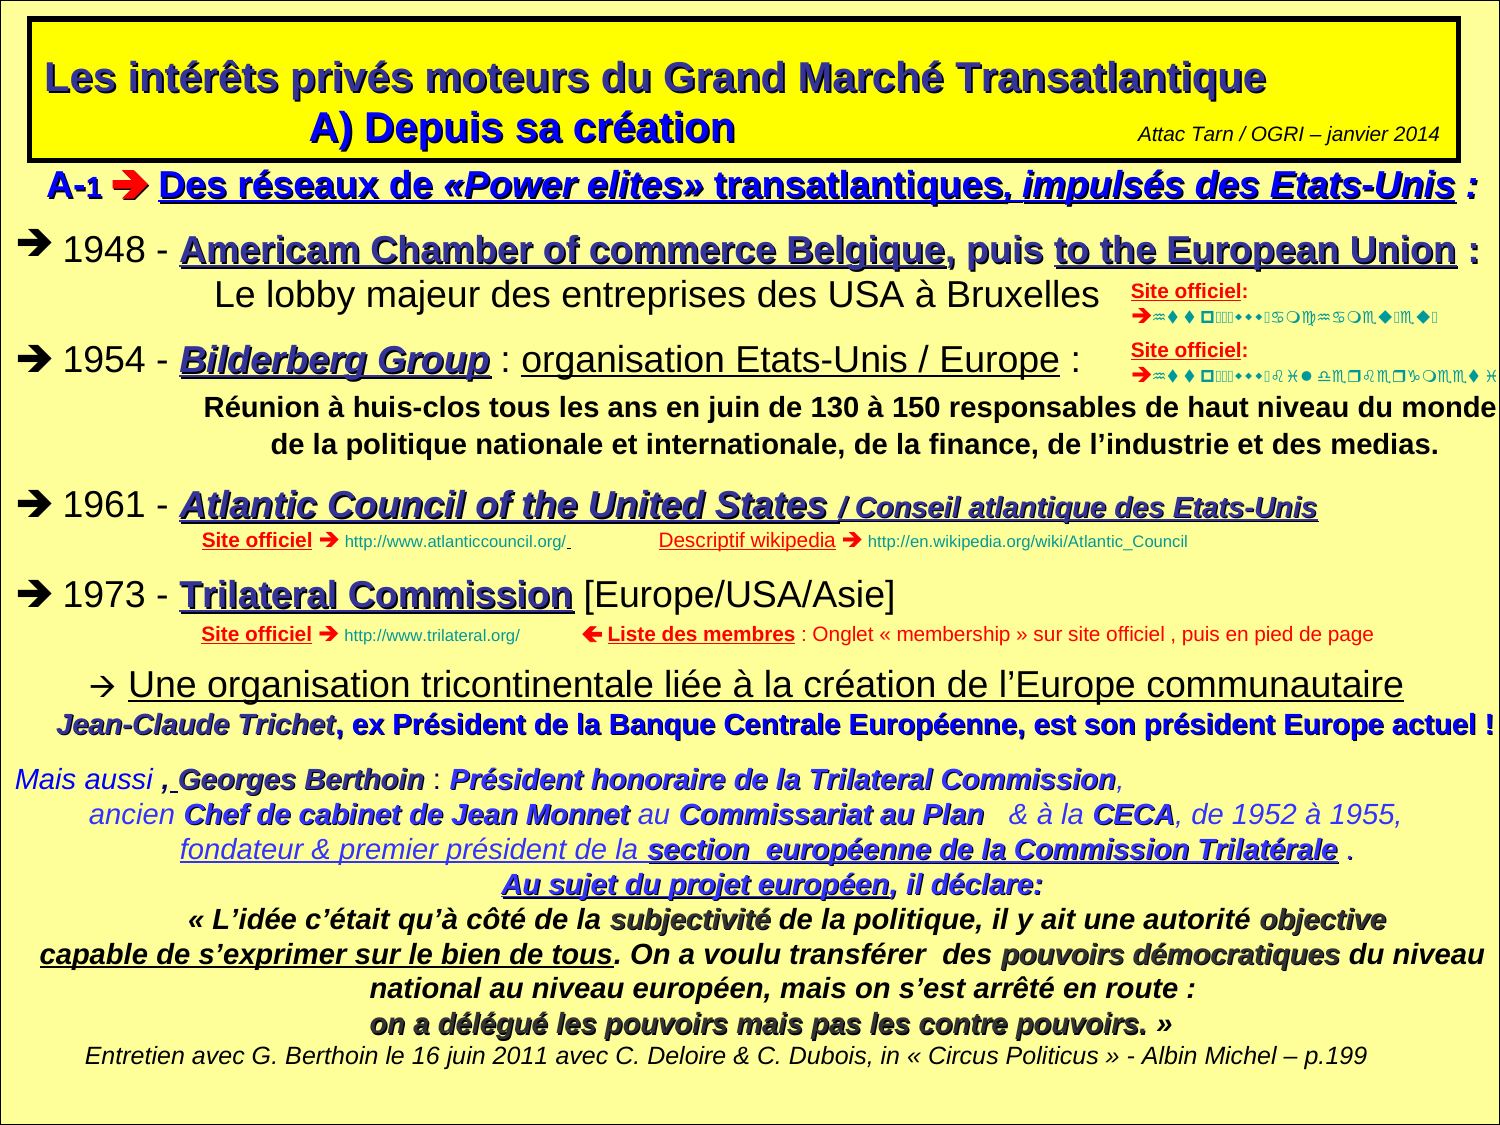

A-1  Des réseaux de «Power elites» transatlantiques, impulsés des Etats-Unis :
 1948 - Americam Chamber of commerce Belgique, puis to the European Union :
 Le lobby majeur des entreprises des USA à Bruxelles
 1954 - Bilderberg Group : organisation Etats-Unis / Europe :
 Réunion à huis-clos tous les ans en juin de 130 à 150 responsables de haut niveau du monde
 de la politique nationale et internationale, de la finance, de l’industrie et des medias.
 1961 - Atlantic Council of the United States / Conseil atlantique des Etats-Unis
 1973 - Trilateral Commission [Europe/USA/Asie]
  Une organisation tricontinentale liée à la création de l’Europe communautaire
 Jean-Claude Trichet, ex Président de la Banque Centrale Européenne, est son président Europe actuel !
Mais aussi , Georges Berthoin : Président honoraire de la Trilateral Commission,
 ancien Chef de cabinet de Jean Monnet au Commissariat au Plan & à la CECA, de 1952 à 1955,
 fondateur & premier président de la section européenne de la Commission Trilatérale .
 Au sujet du projet européen, il déclare:
 « L’idée c’était qu’à côté de la subjectivité de la politique, il y ait une autorité objective
 capable de s’exprimer sur le bien de tous. On a voulu transférer des pouvoirs démocratiques du niveau
 national au niveau européen, mais on s’est arrêté en route :
 on a délégué les pouvoirs mais pas les contre pouvoirs. »
 Entretien avec G. Berthoin le 16 juin 2011 avec C. Deloire & C. Dubois, in « Circus Politicus » - Albin Michel – p.199
Les intérêts privés moteurs du Grand Marché Transatlantique
 A) Depuis sa création Attac Tarn / OGRI – janvier 2014
Site officiel:
http://www.amchameu.eu/
Site officiel:
http://www.bilderbergmeetings.org/index.php
Site officiel  http://www.atlanticcouncil.org/
Descriptif wikipedia  http://en.wikipedia.org/wiki/Atlantic_Council
Site officiel  http://www.trilateral.org/
  Liste des membres : Onglet « membership » sur site officiel , puis en pied de page